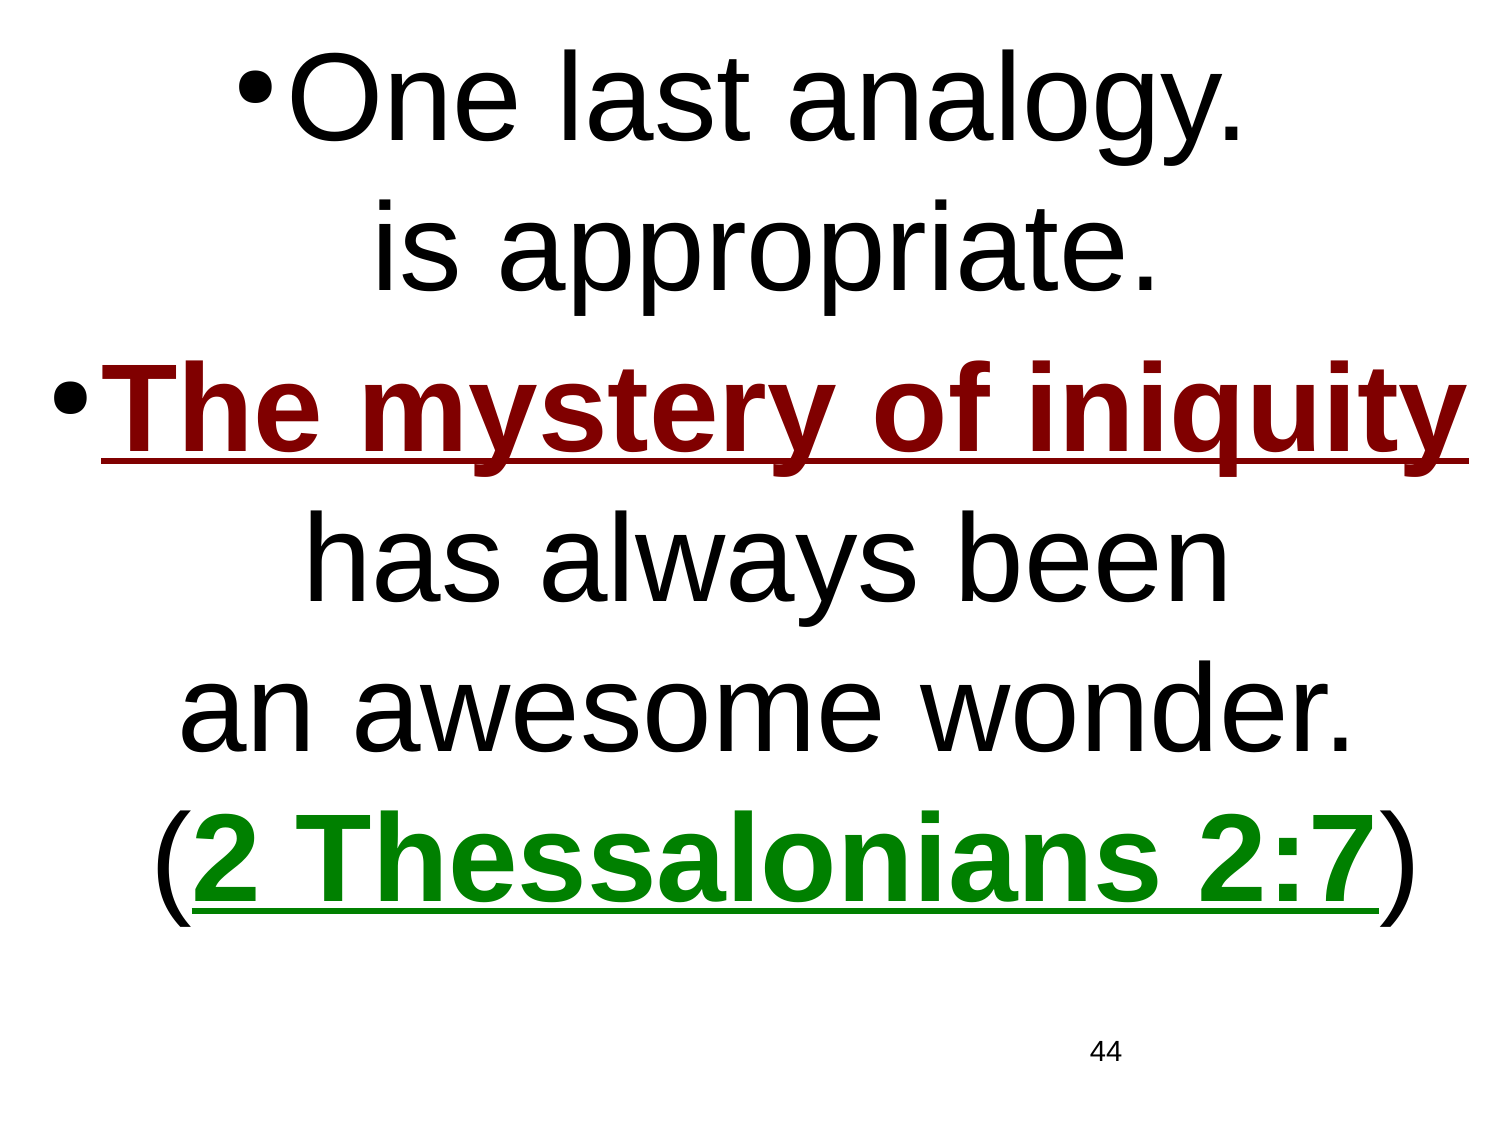

# One last analogy. is appropriate.
The mystery of iniquity
has always been
an awesome wonder.
(2 Thessalonians 2:7)
44